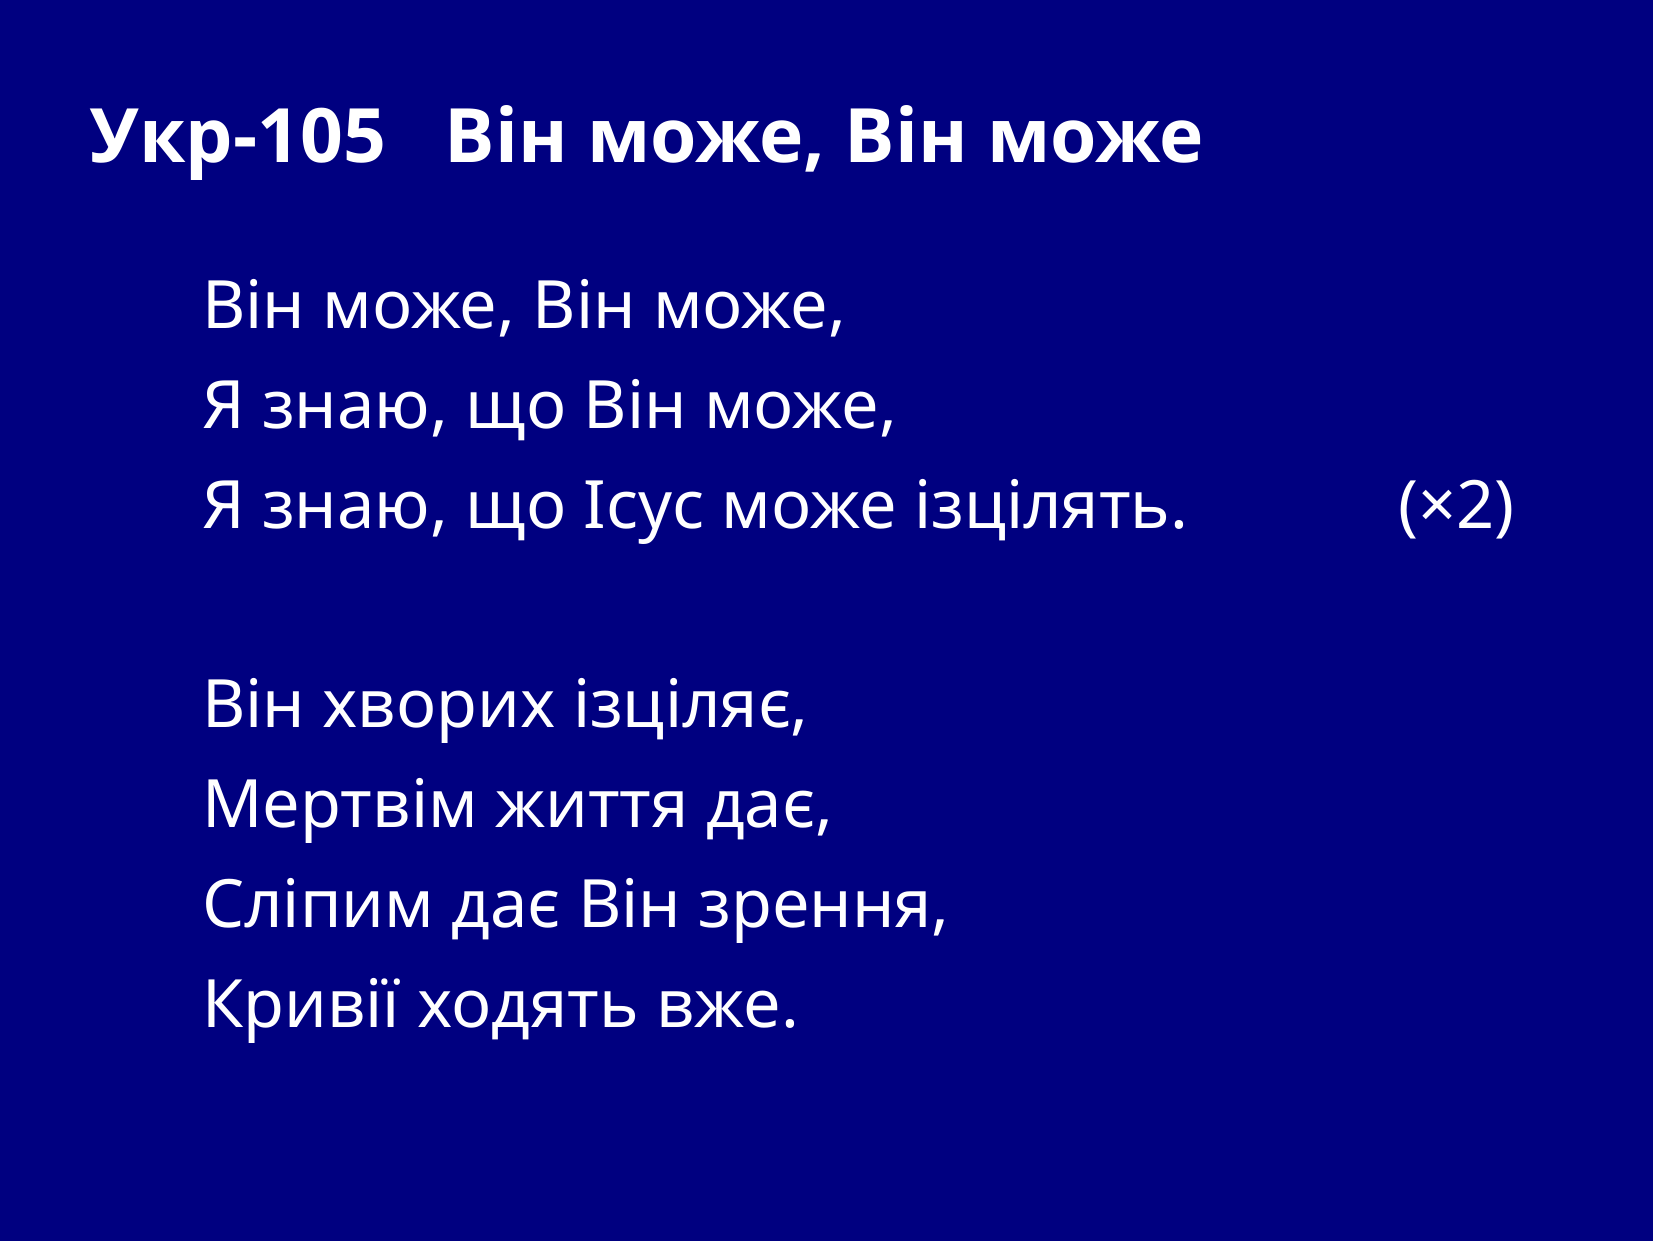

Укр-105 Він може, Він може
	Він може, Він може,
	Я знаю, що Він може,
	Я знаю, що Ісус може ізцілять.	(×2)
	Він хворих ізціляє,
	Мертвім життя дає,
	Сліпим дає Він зрення,
	Кривії ходять вже.